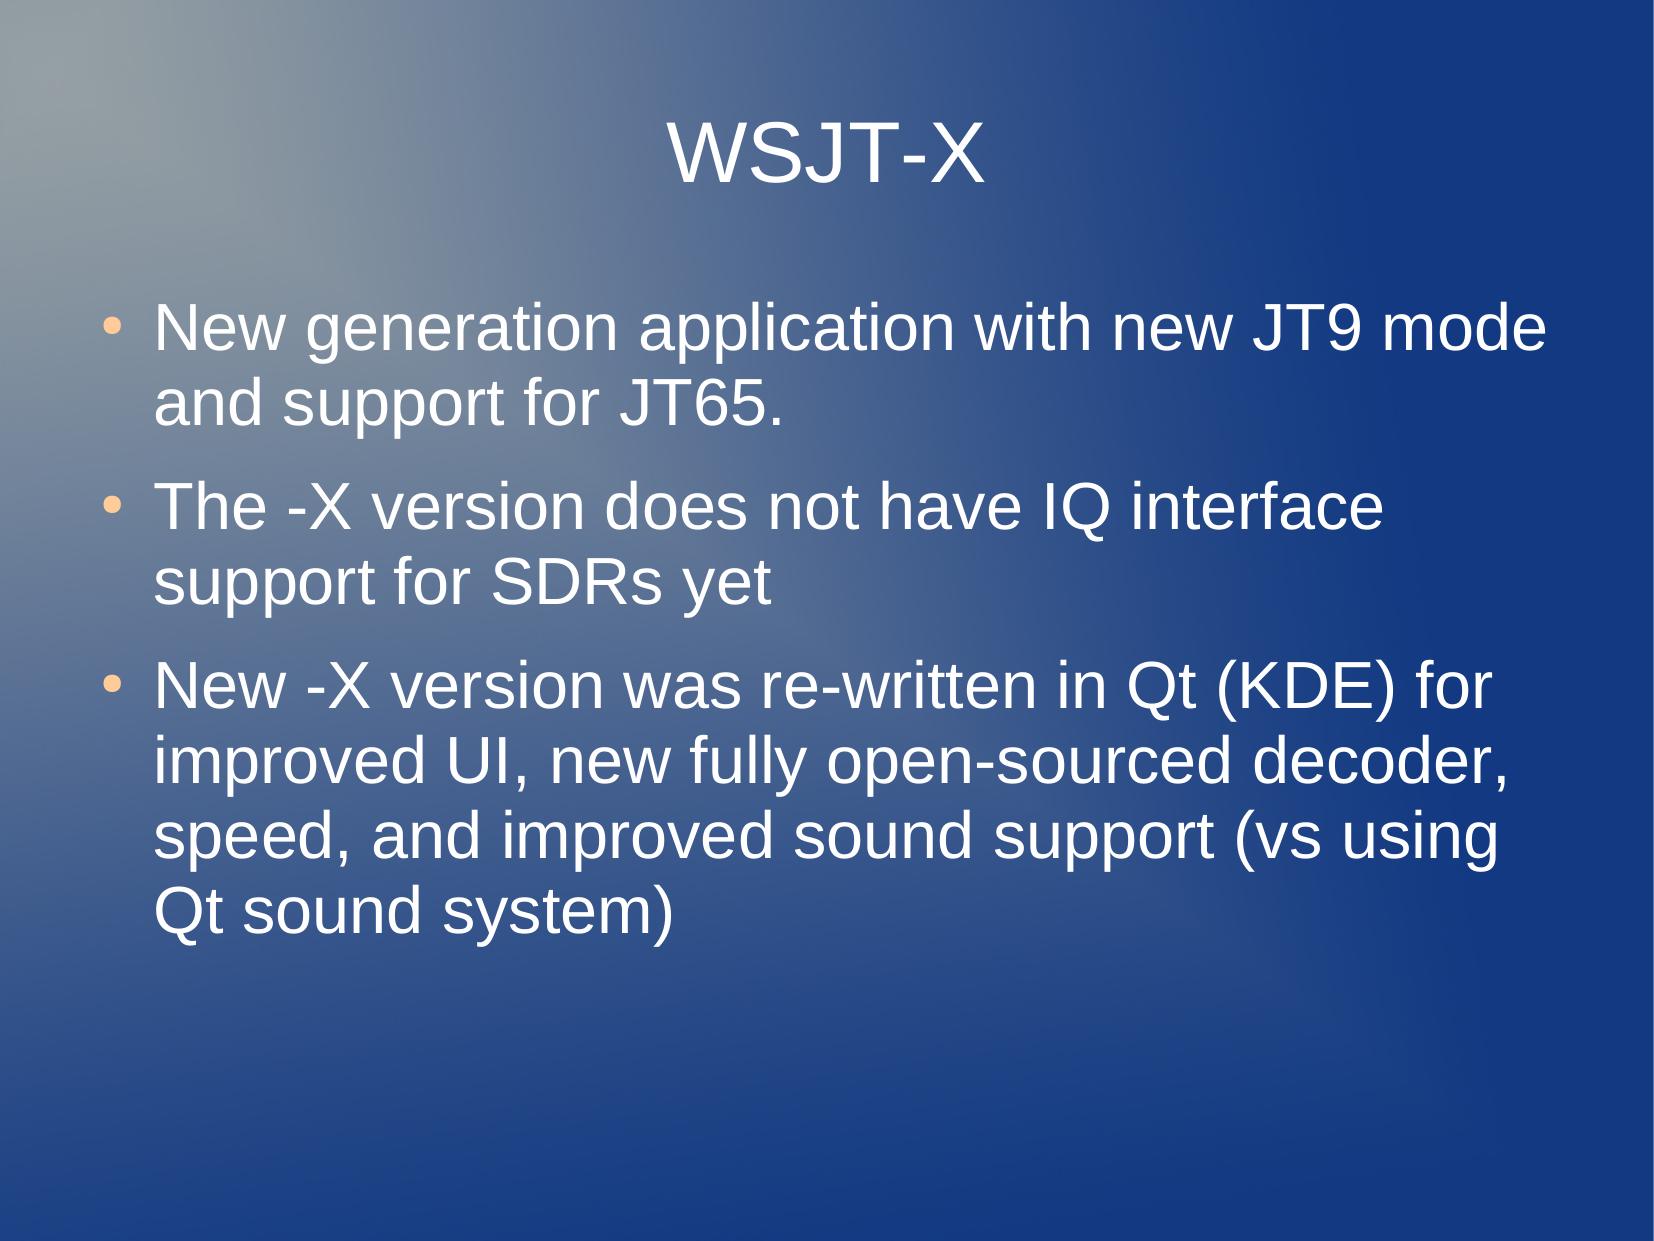

# WSJT-X
New generation application with new JT9 mode and support for JT65.
The -X version does not have IQ interface support for SDRs yet
New -X version was re-written in Qt (KDE) for improved UI, new fully open-sourced decoder, speed, and improved sound support (vs using Qt sound system)